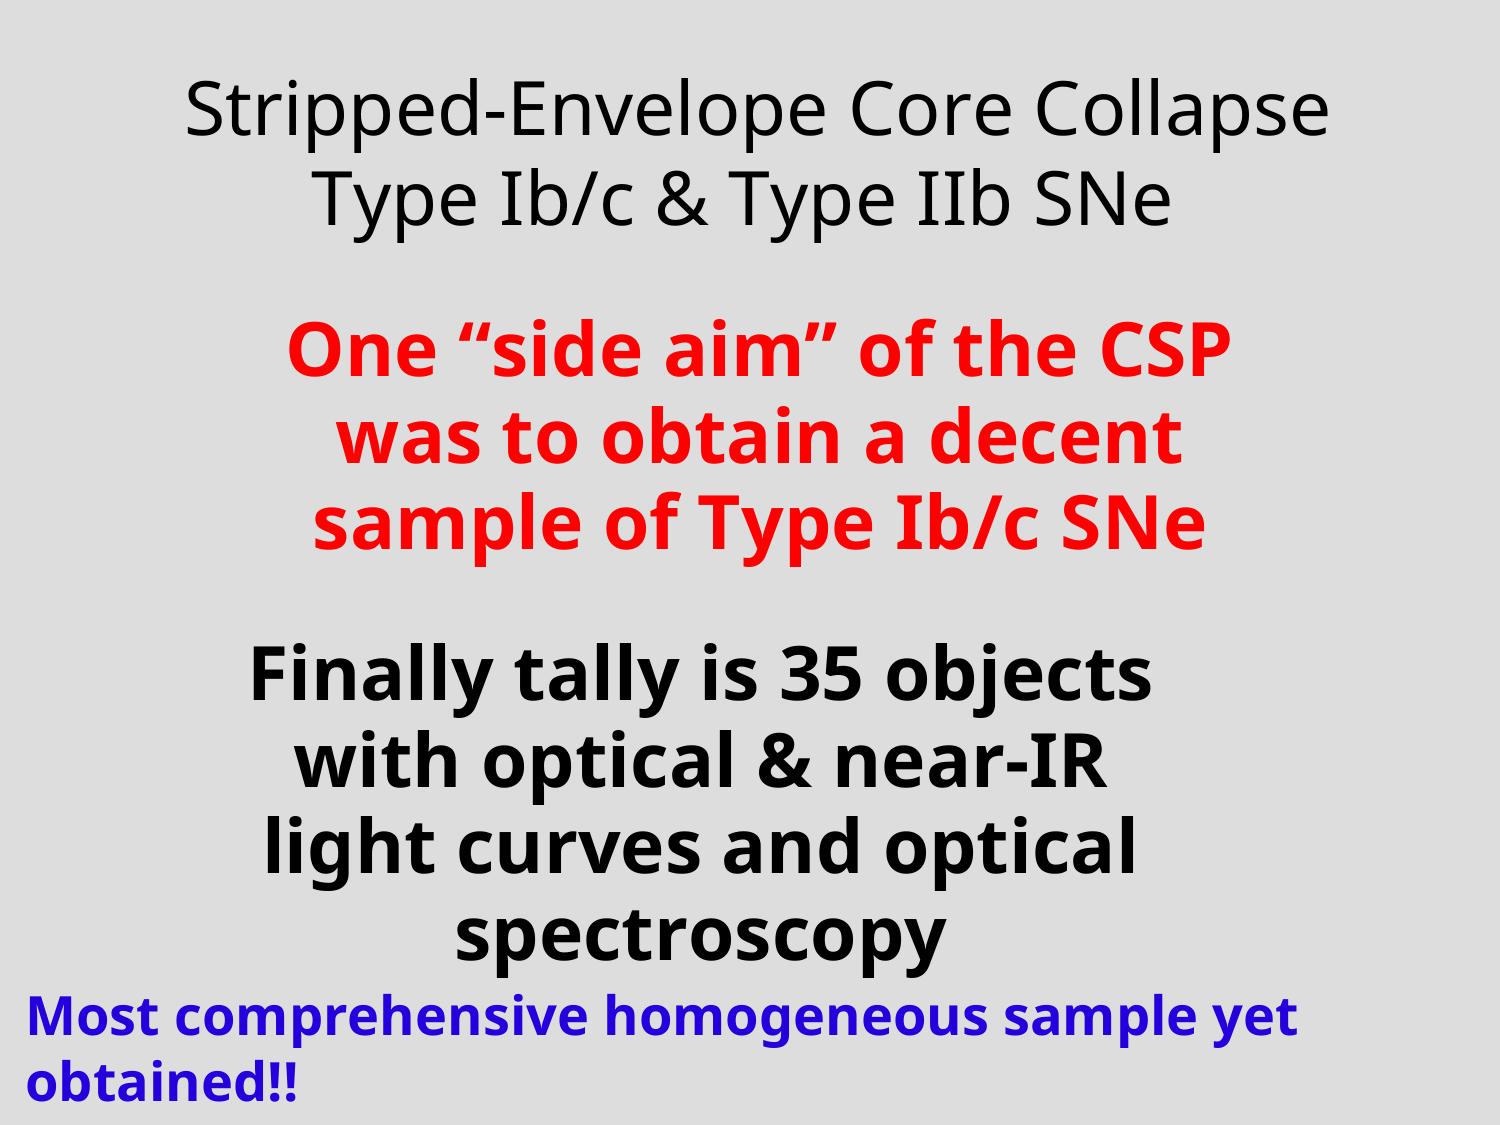

Stripped-Envelope Core Collapse
Type Ib/c & Type IIb SNe
One “side aim” of the CSP was to obtain a decent sample of Type Ib/c SNe
Finally tally is 35 objects with optical & near-IR light curves and optical spectroscopy
Most comprehensive homogeneous sample yet obtained!!